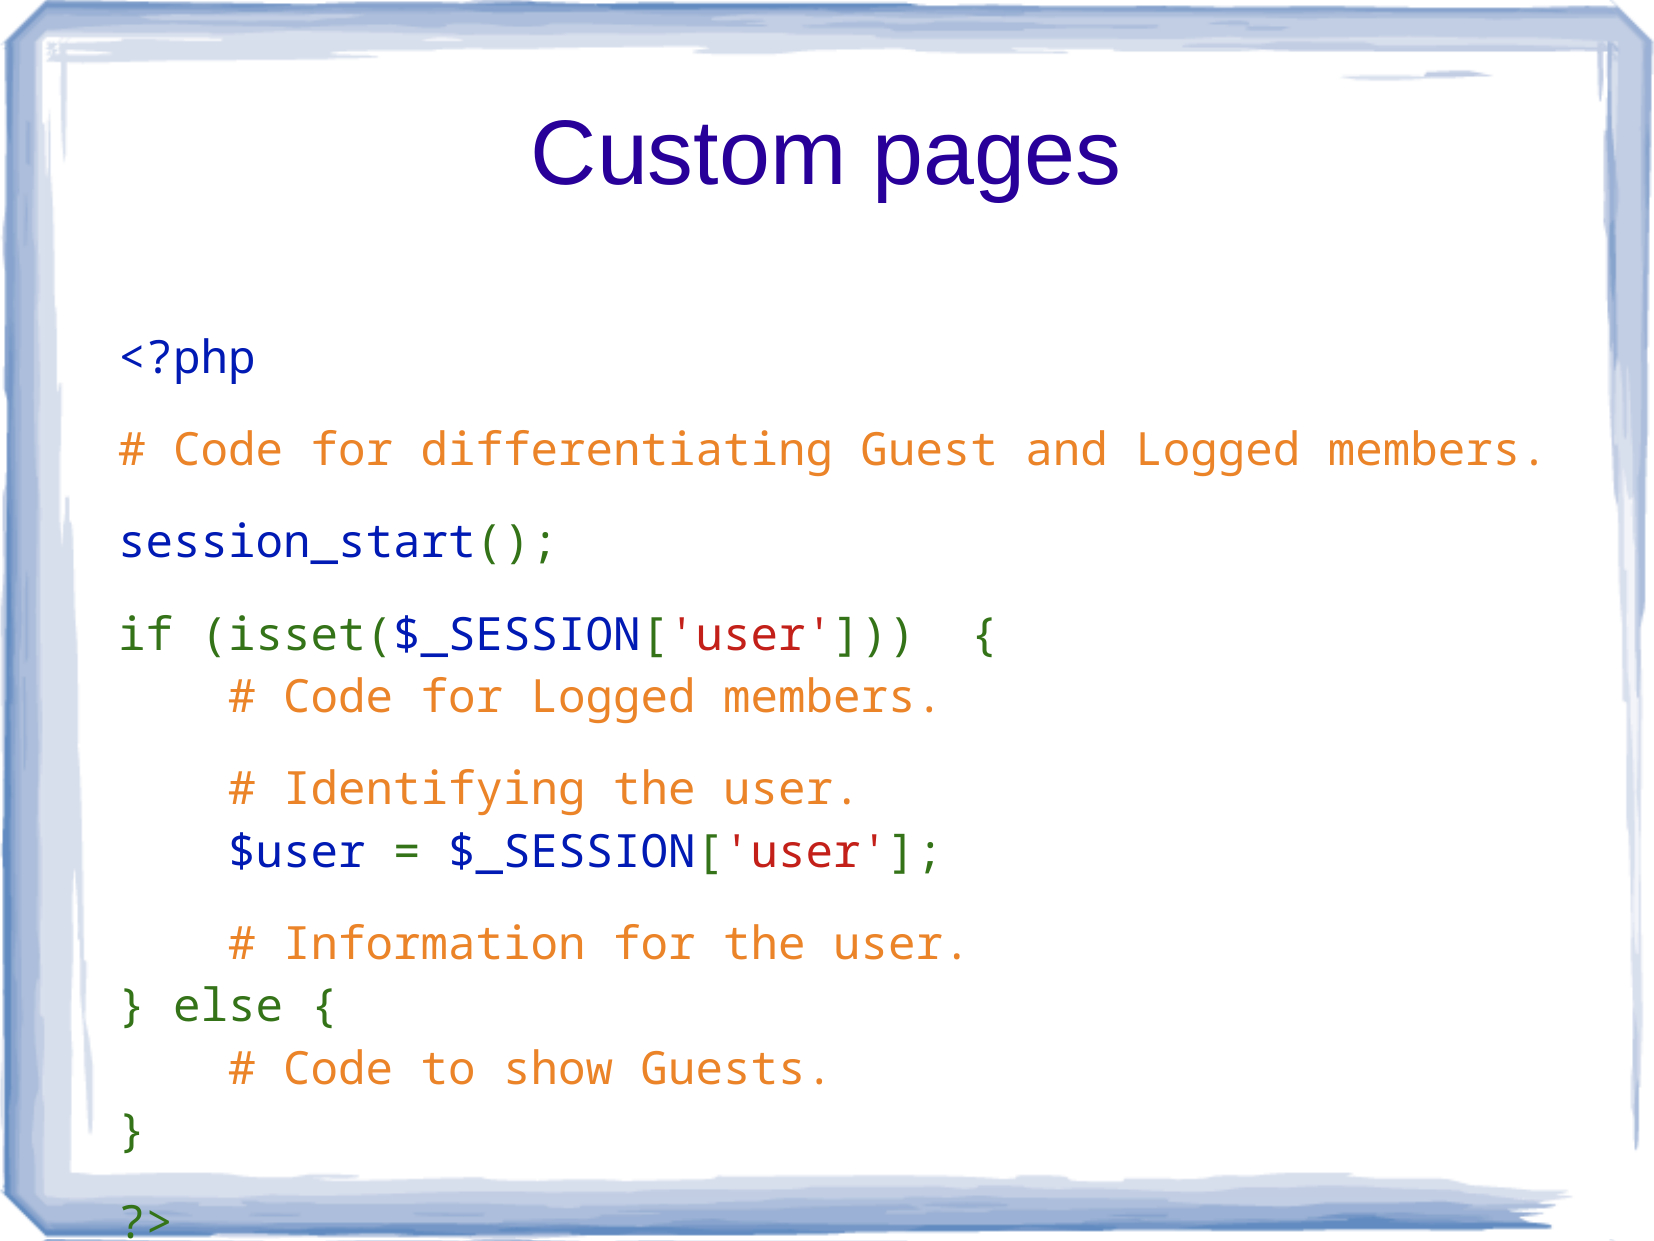

# Custom pages
<?php
# Code for differentiating Guest and Logged members.
session_start();
if (isset($_SESSION['user']))  {
    # Code for Logged members.
    # Identifying the user.
    $user = $_SESSION['user'];
 # Information for the user.
} else {
 # Code to show Guests.
}
?>